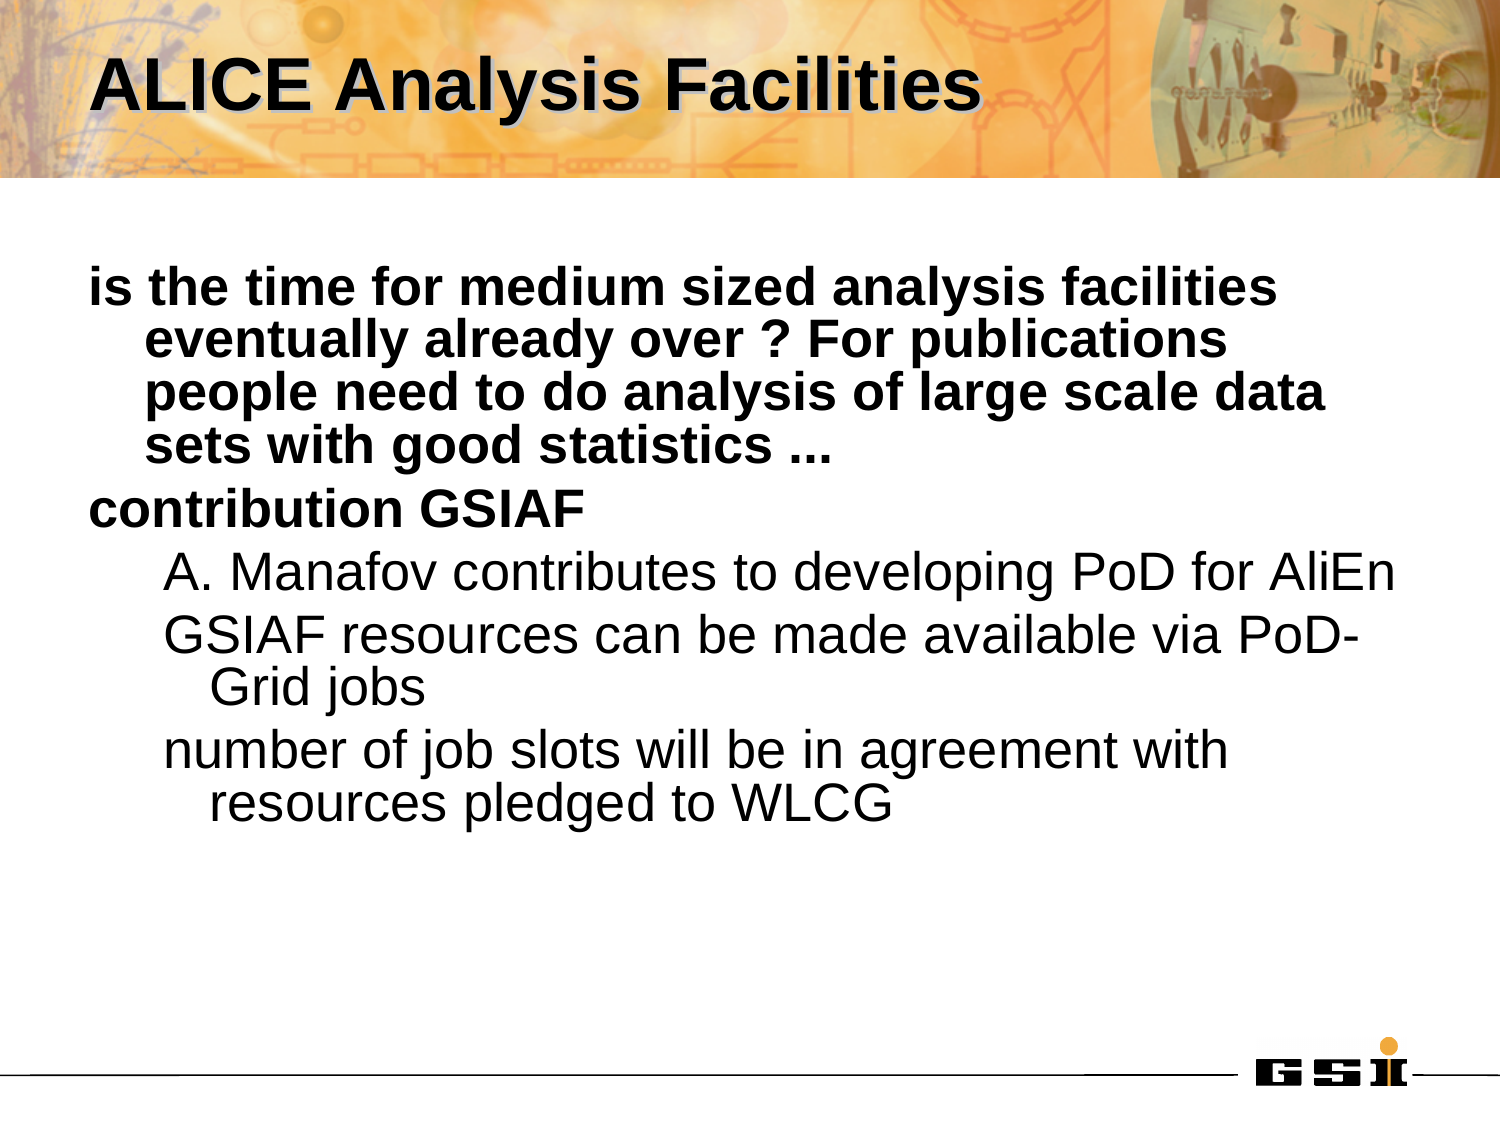

# ALICE Analysis Facilities
is the time for medium sized analysis facilities eventually already over ? For publications people need to do analysis of large scale data sets with good statistics ...
contribution GSIAF
A. Manafov contributes to developing PoD for AliEn
GSIAF resources can be made available via PoD-Grid jobs
number of job slots will be in agreement with resources pledged to WLCG